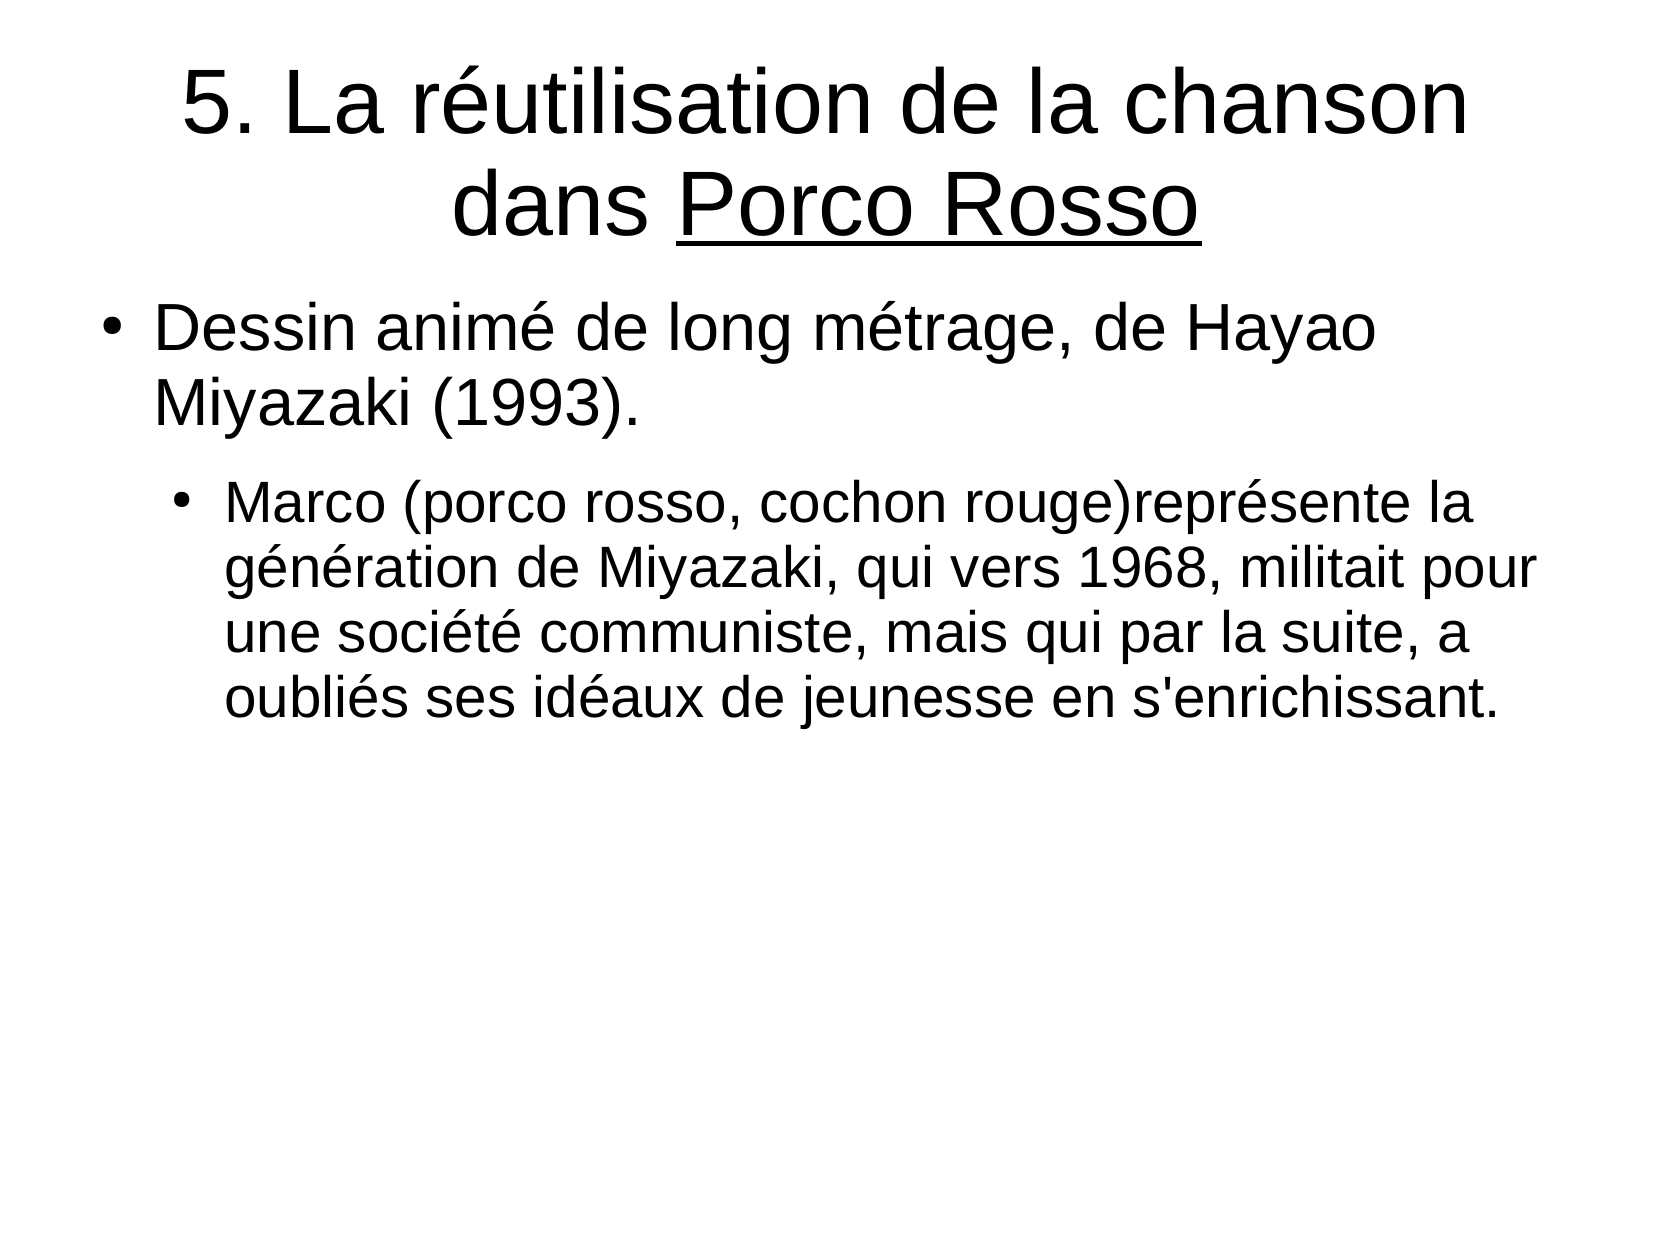

# 5. La réutilisation de la chanson dans Porco Rosso
Dessin animé de long métrage, de Hayao Miyazaki (1993).
Marco (porco rosso, cochon rouge)représente la génération de Miyazaki, qui vers 1968, militait pour une société communiste, mais qui par la suite, a oubliés ses idéaux de jeunesse en s'enrichissant.